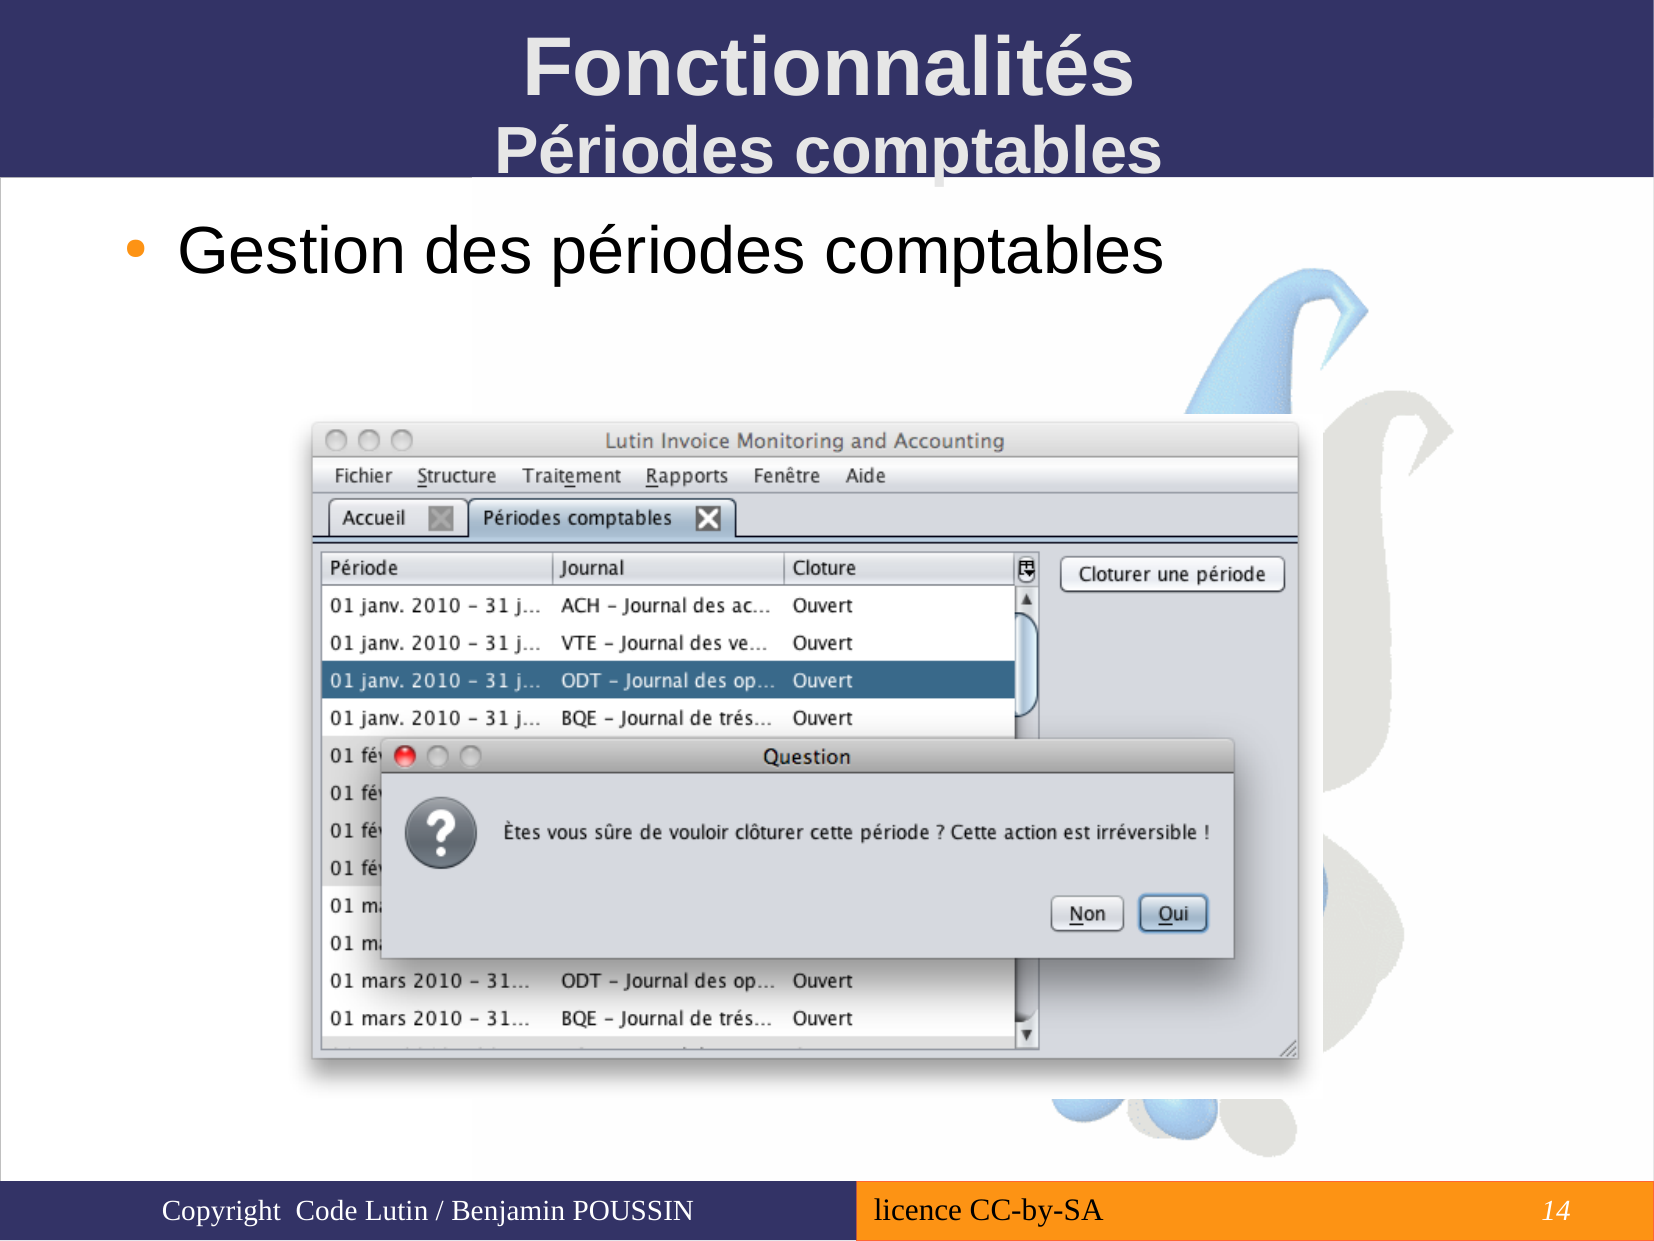

# Fonctionnalités Périodes comptables
Gestion des périodes comptables
14